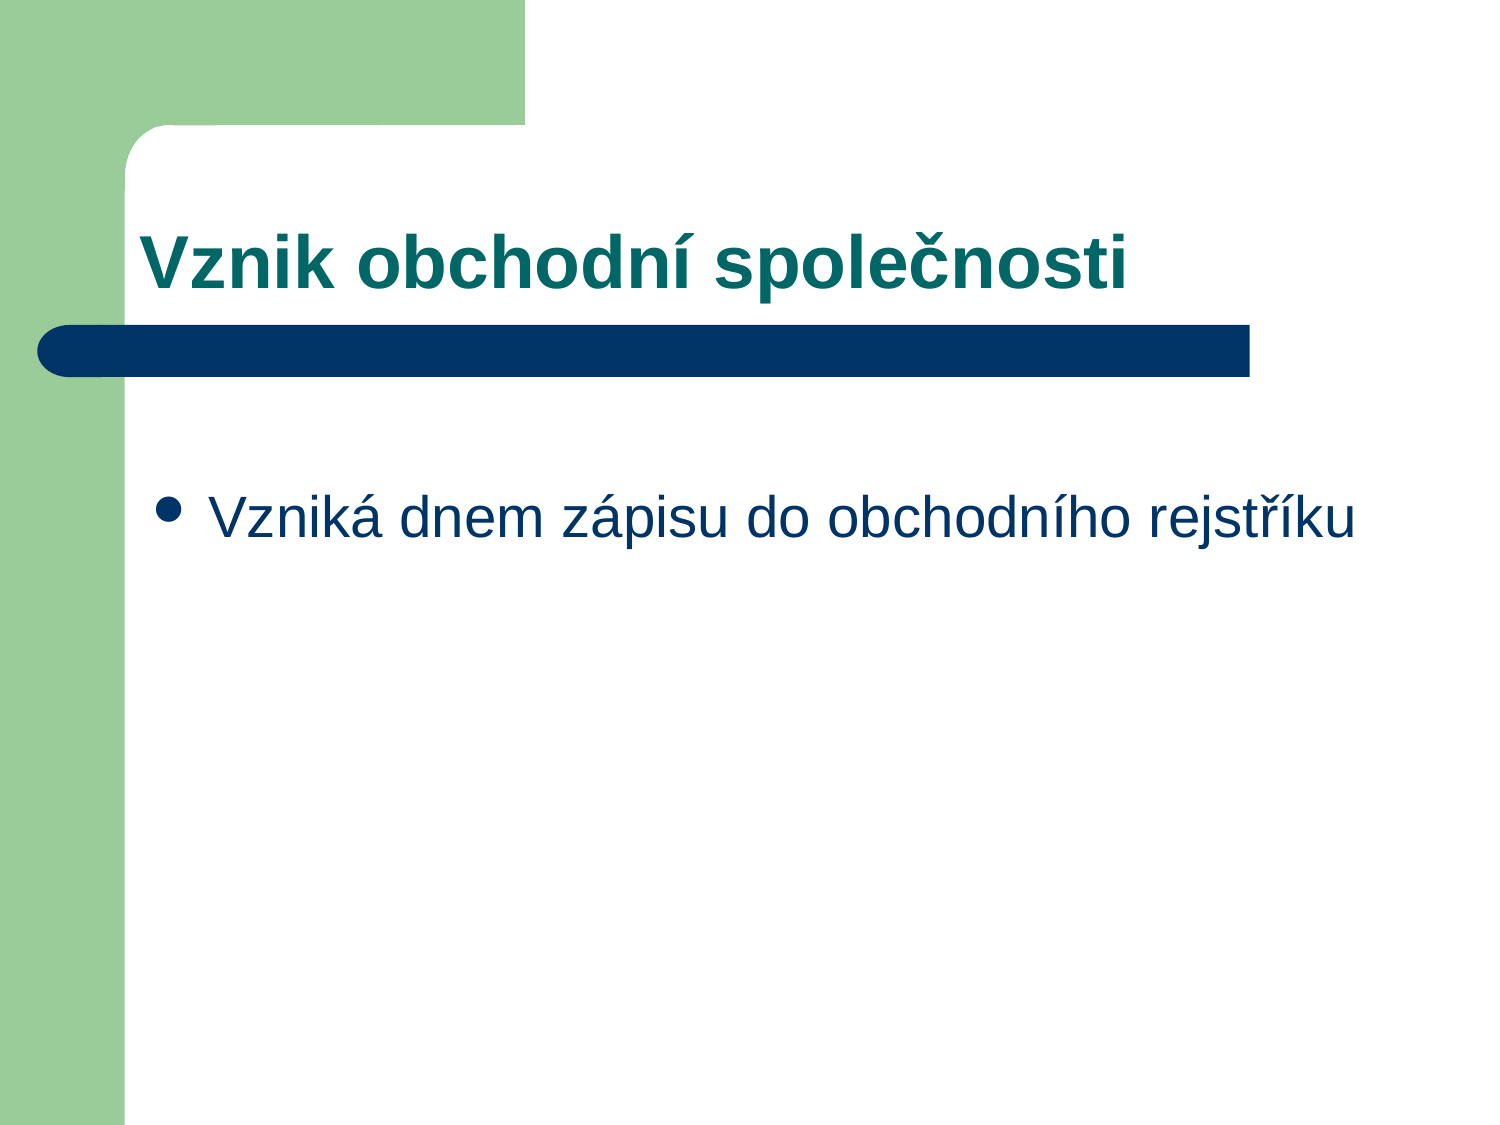

# Vznik obchodní společnosti
Vzniká dnem zápisu do obchodního rejstříku